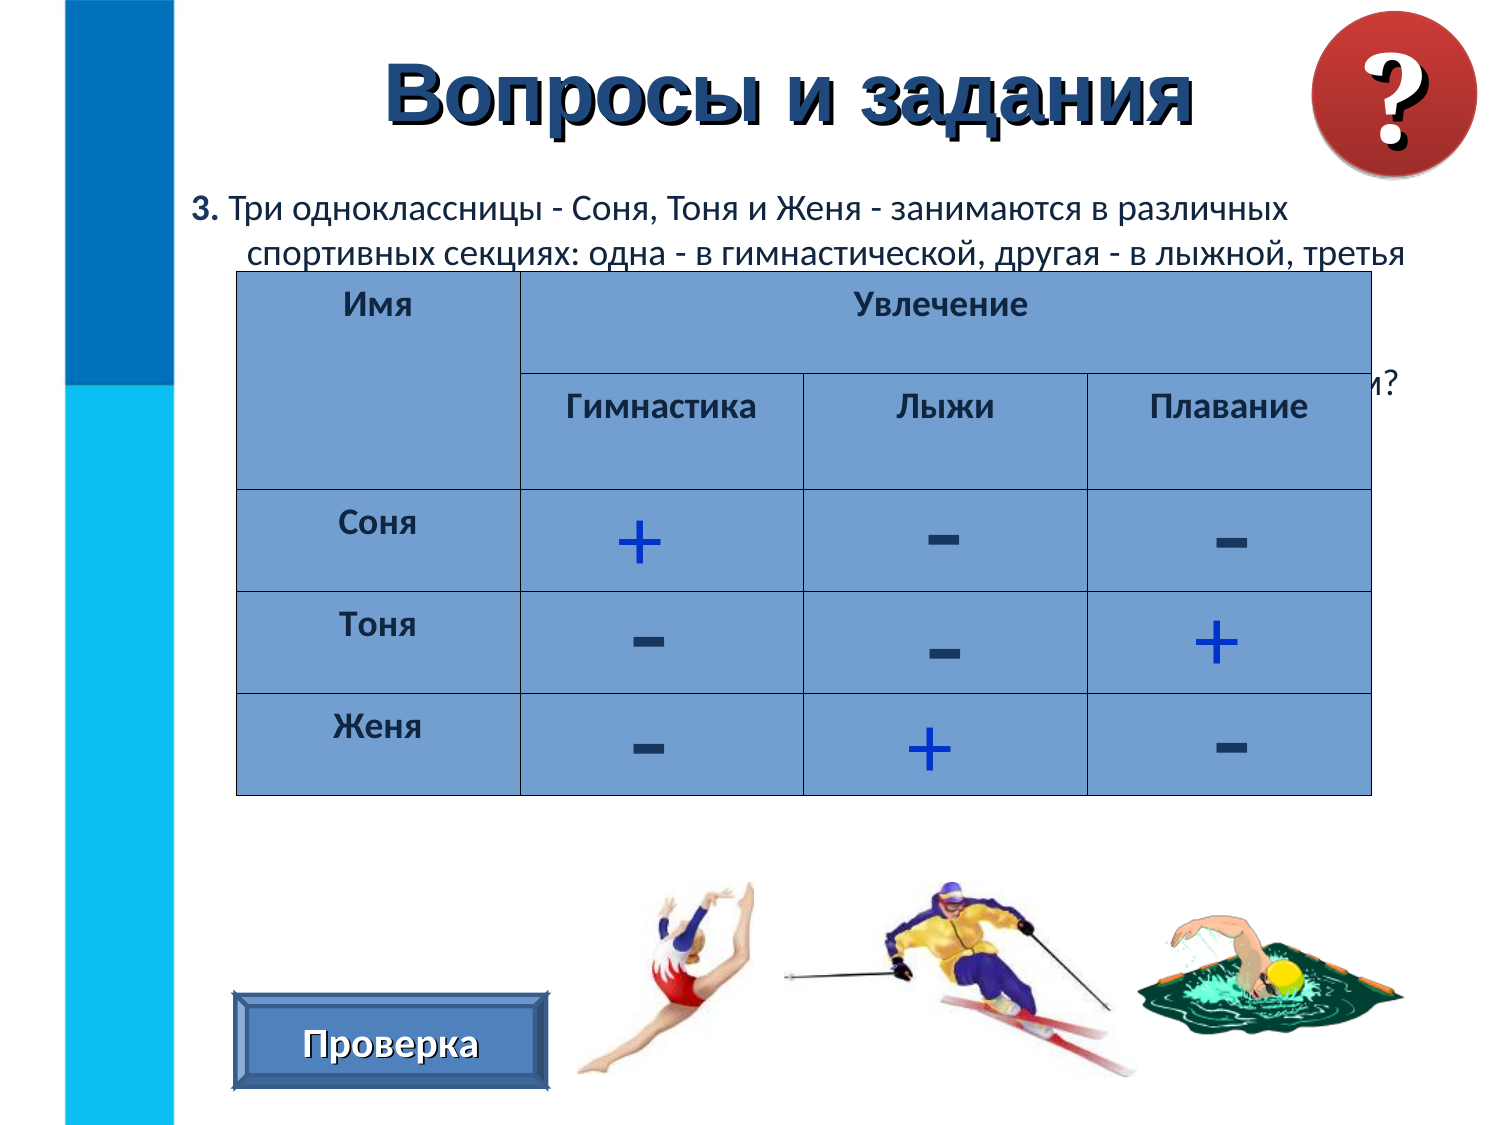

?
# Вопросы и задания
3. Три одноклассницы - Соня, Тоня и Женя - занимаются в различных спортивных секциях: одна - в гимнастической, другая - в лыжной, третья - в секции плавания. Каким видом спорта занимается каждая из девочек, если известно, что Соня плаванием не увлекается, Тоня в лыжную секцию никогда не ходила, а Женя является победителем соревнований по лыжам?
| Имя | Увлечение | | |
| --- | --- | --- | --- |
| | Гимнастика | Лыжи | Плавание |
| Соня | | | |
| Тоня | | | |
| Женя | | | |
-
-
+
-
-
+
-
-
+
Проверка